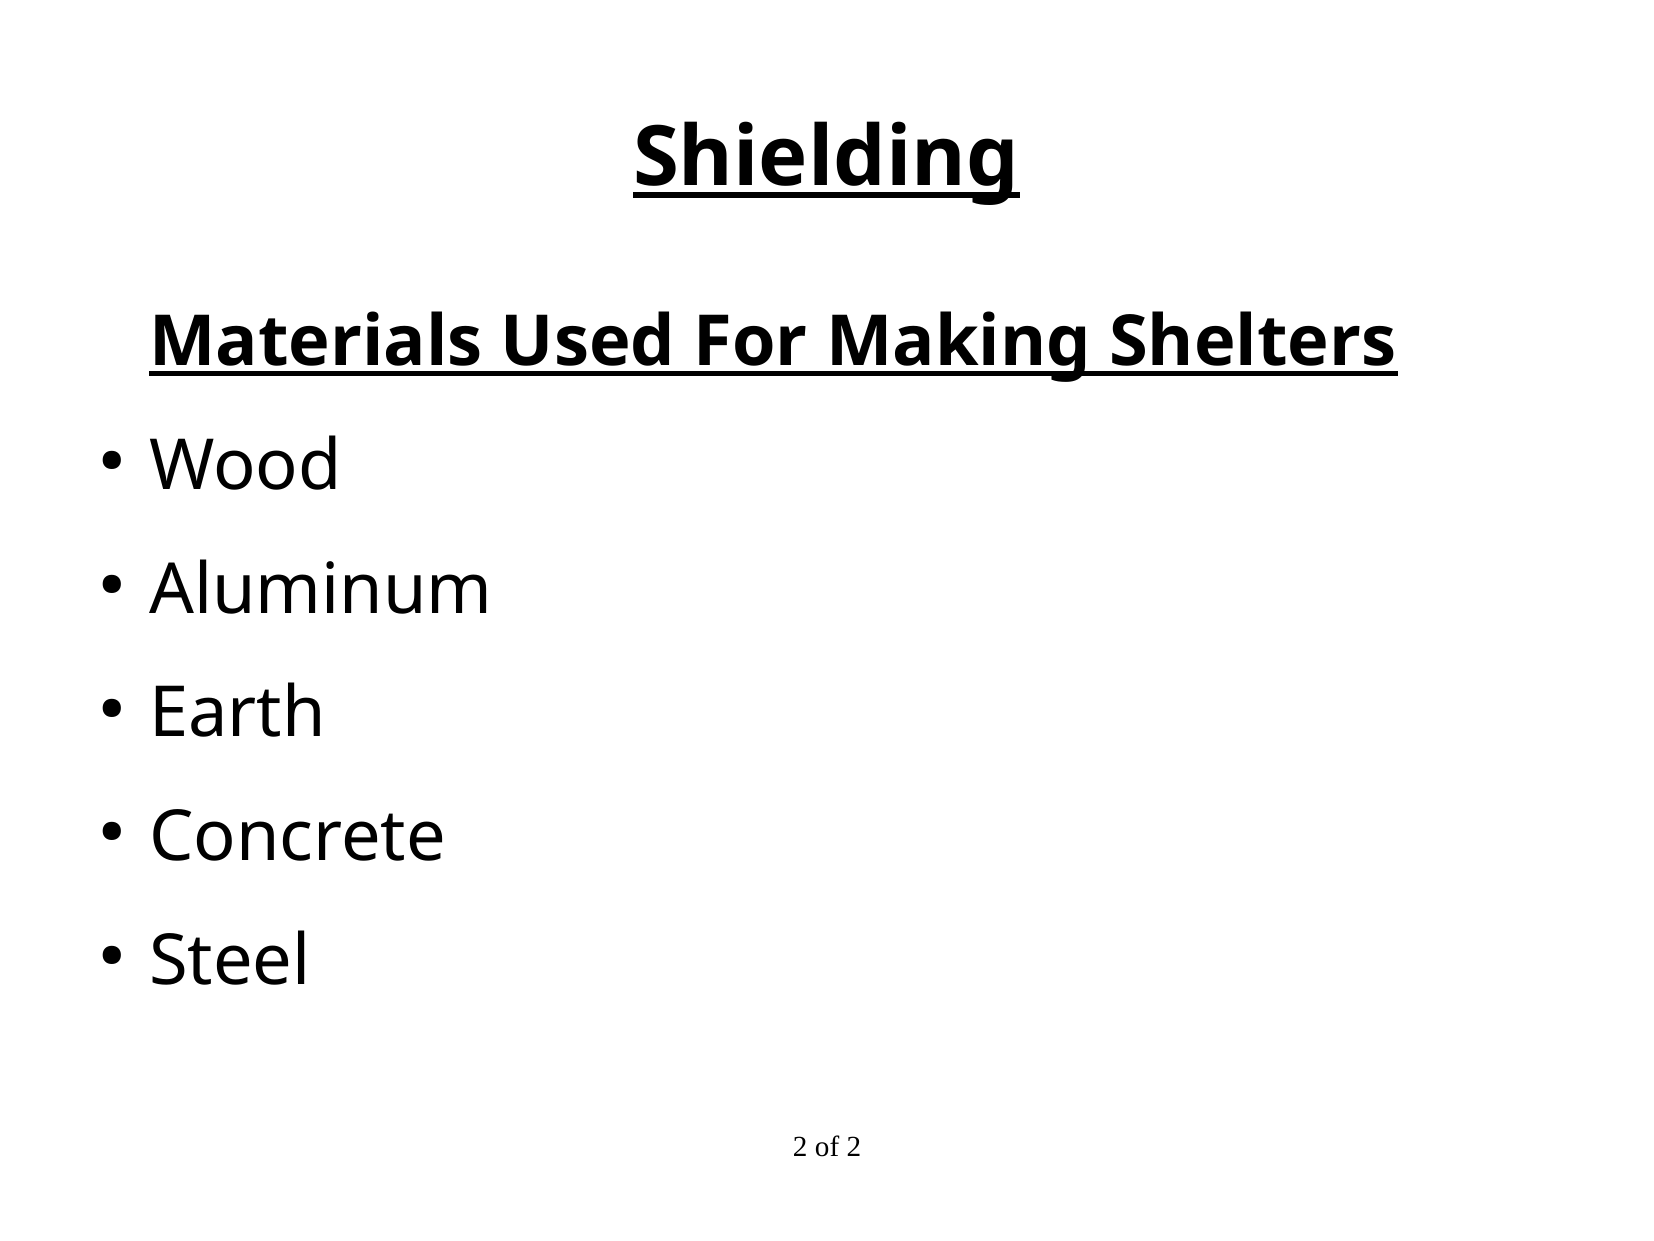

# Shielding
Materials Used For Making Shelters
Wood
Aluminum
Earth
Concrete
Steel
2 of 2